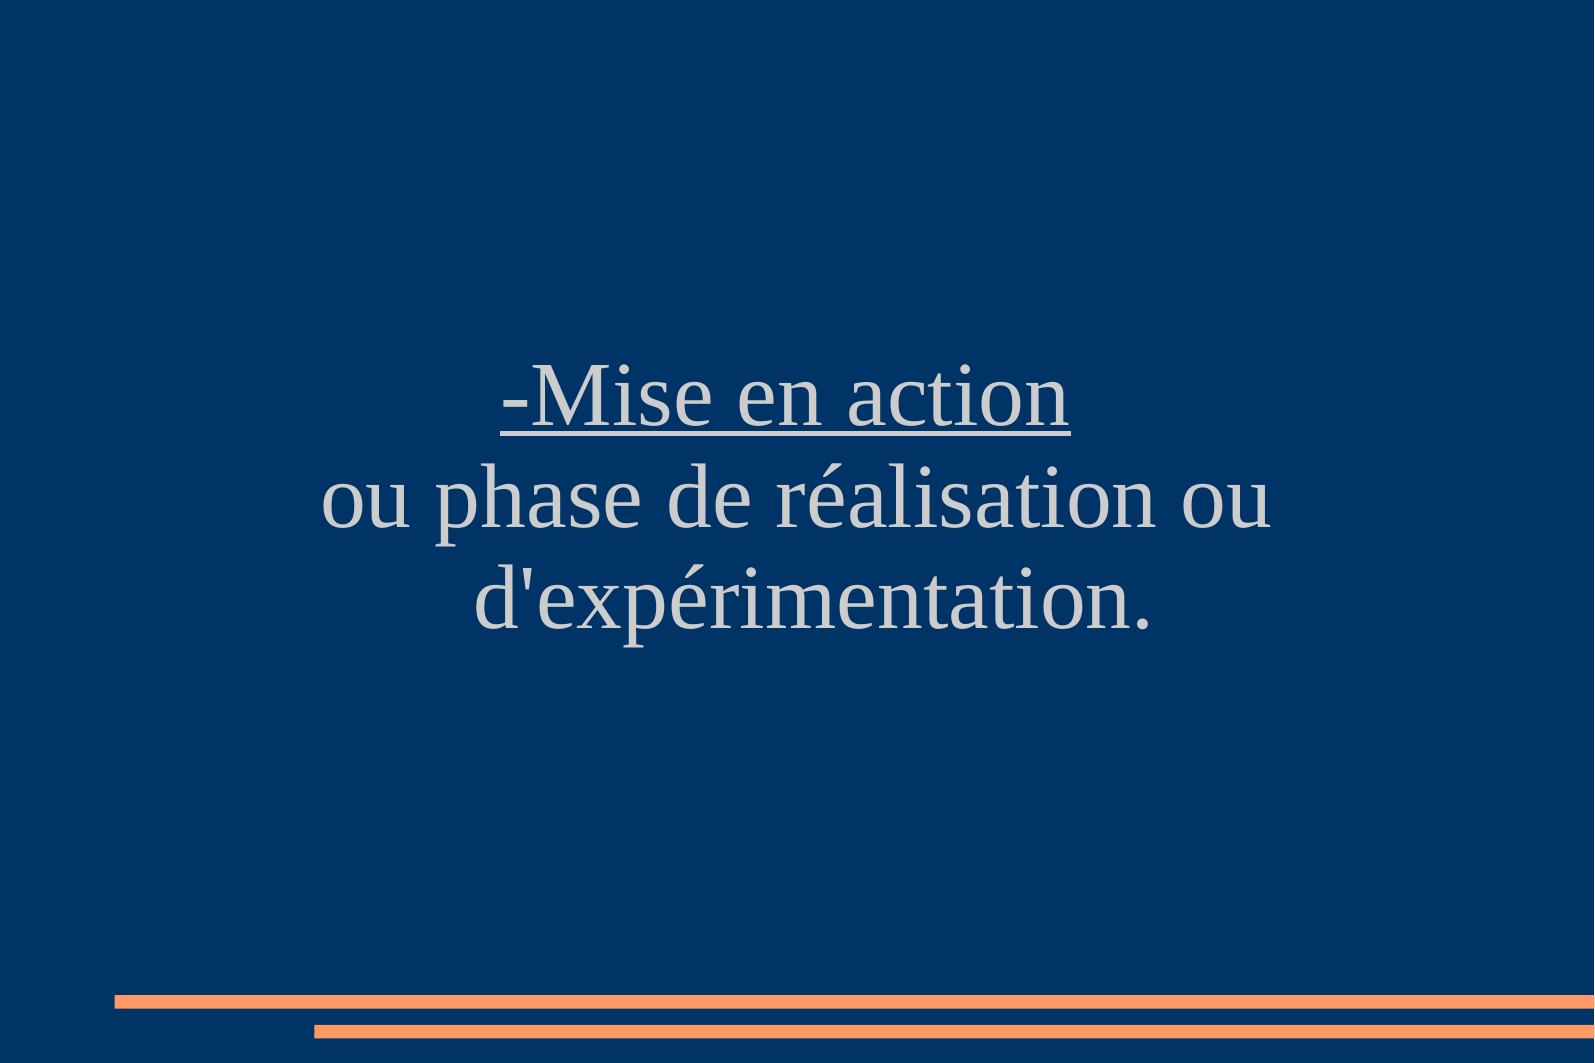

# -Mise en action
ou phase de réalisation ou d'expérimentation.